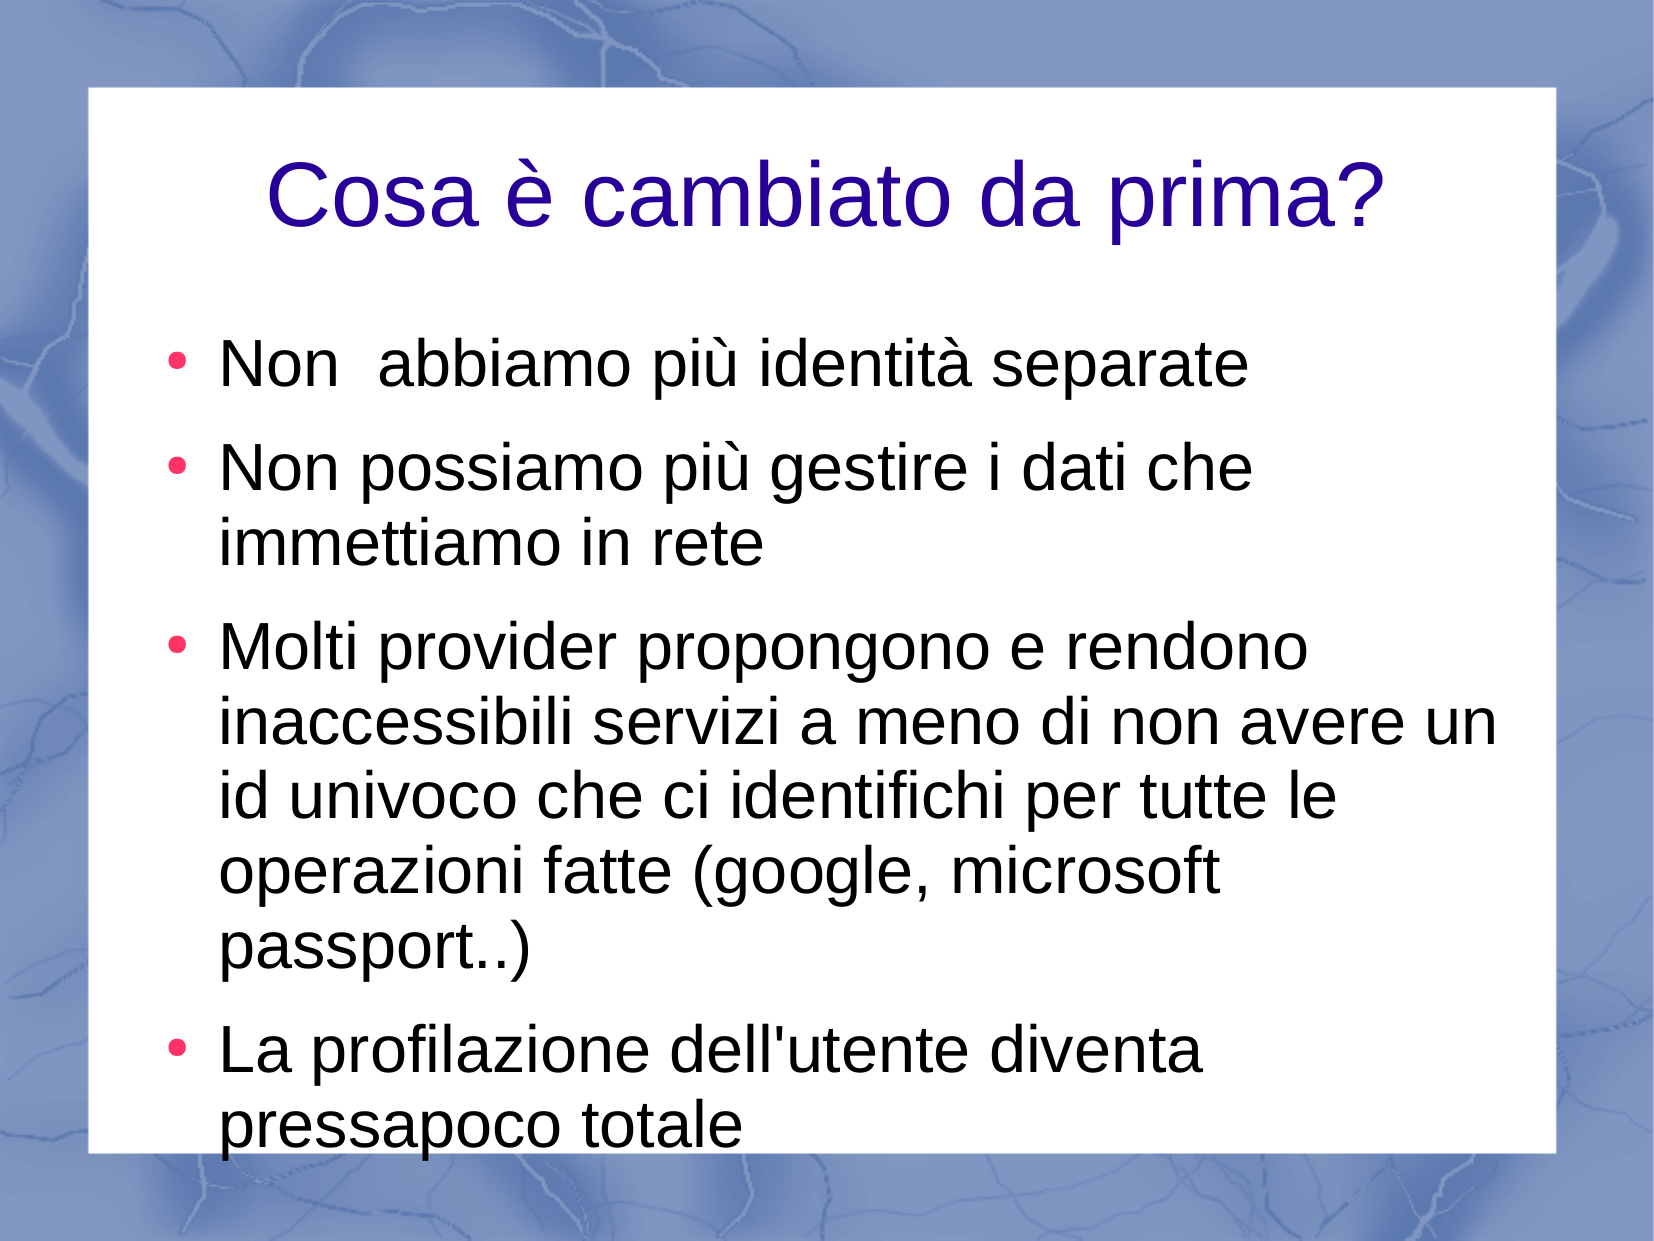

# Cosa è cambiato da prima?
Non abbiamo più identità separate
Non possiamo più gestire i dati che immettiamo in rete
Molti provider propongono e rendono inaccessibili servizi a meno di non avere un id univoco che ci identifichi per tutte le operazioni fatte (google, microsoft passport..)
La profilazione dell'utente diventa pressapoco totale